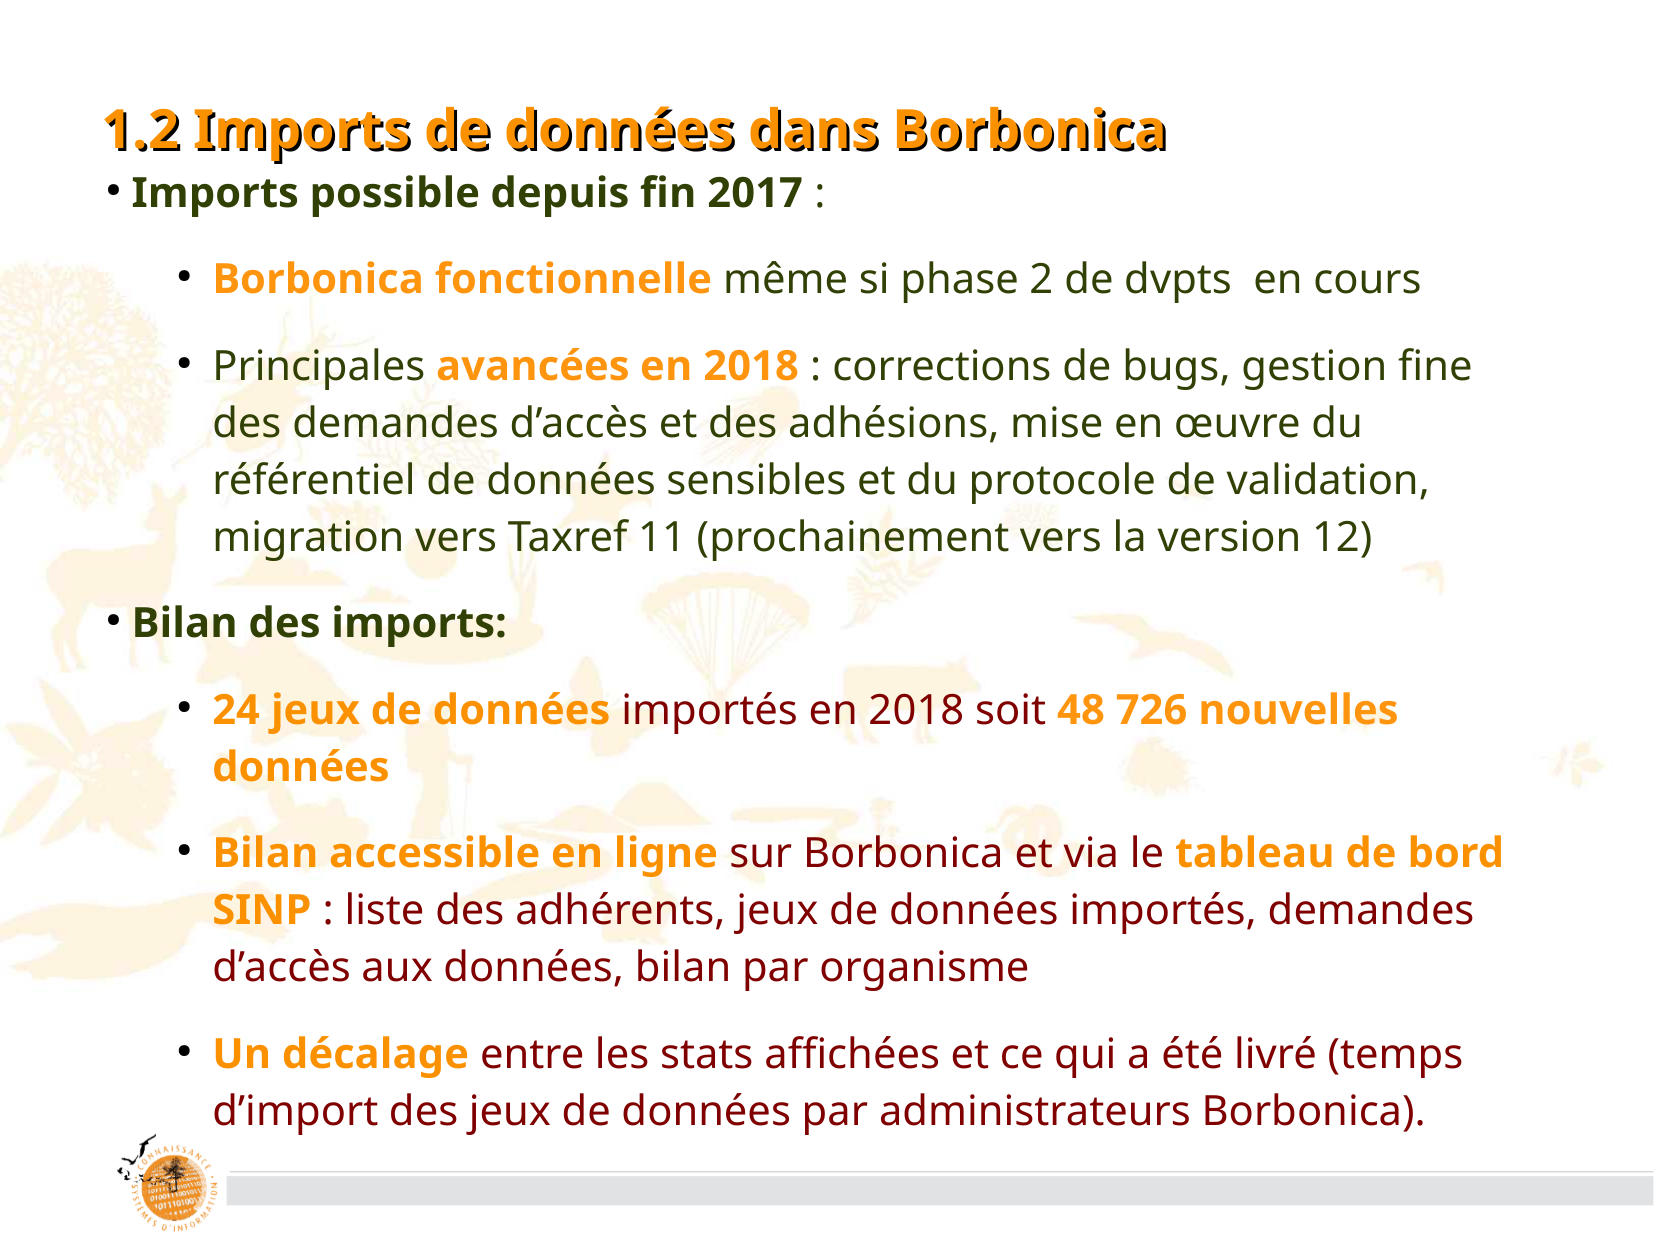

# 1.2 Imports de données dans Borbonica
 Imports possible depuis fin 2017 :
Borbonica fonctionnelle même si phase 2 de dvpts en cours
Principales avancées en 2018 : corrections de bugs, gestion fine des demandes d’accès et des adhésions, mise en œuvre du référentiel de données sensibles et du protocole de validation, migration vers Taxref 11 (prochainement vers la version 12)
 Bilan des imports:
24 jeux de données importés en 2018 soit 48 726 nouvelles données
Bilan accessible en ligne sur Borbonica et via le tableau de bord SINP : liste des adhérents, jeux de données importés, demandes d’accès aux données, bilan par organisme
Un décalage entre les stats affichées et ce qui a été livré (temps d’import des jeux de données par administrateurs Borbonica).
Cotech SINP - 29/11/2018
6